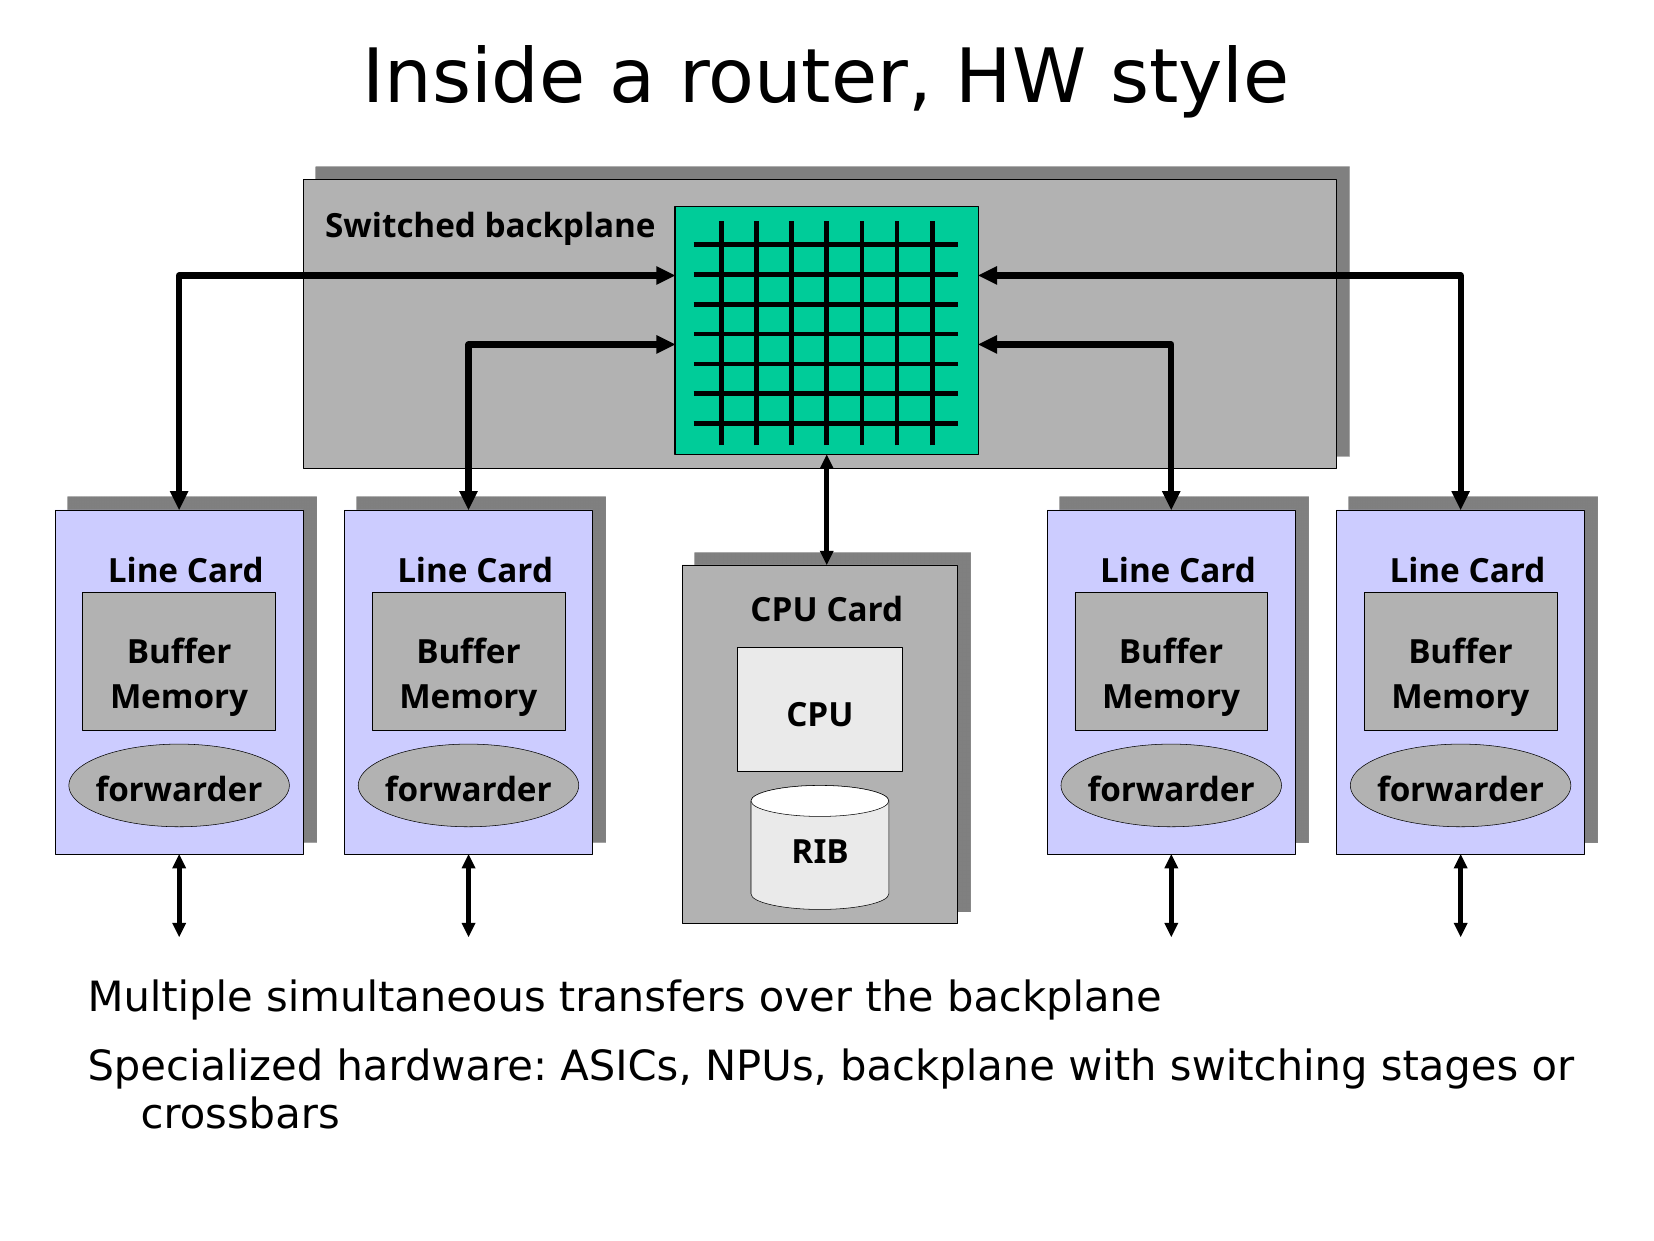

# Inside a router, HW style
Switched backplane
Line Card
Buffer
Memory
forwarder
Line Card
Buffer
Memory
forwarder
Line Card
Buffer
Memory
forwarder
Line Card
Buffer
Memory
forwarder
CPU Card
CPU
RIB
Multiple simultaneous transfers over the backplane
Specialized hardware: ASICs, NPUs, backplane with switching stages or crossbars